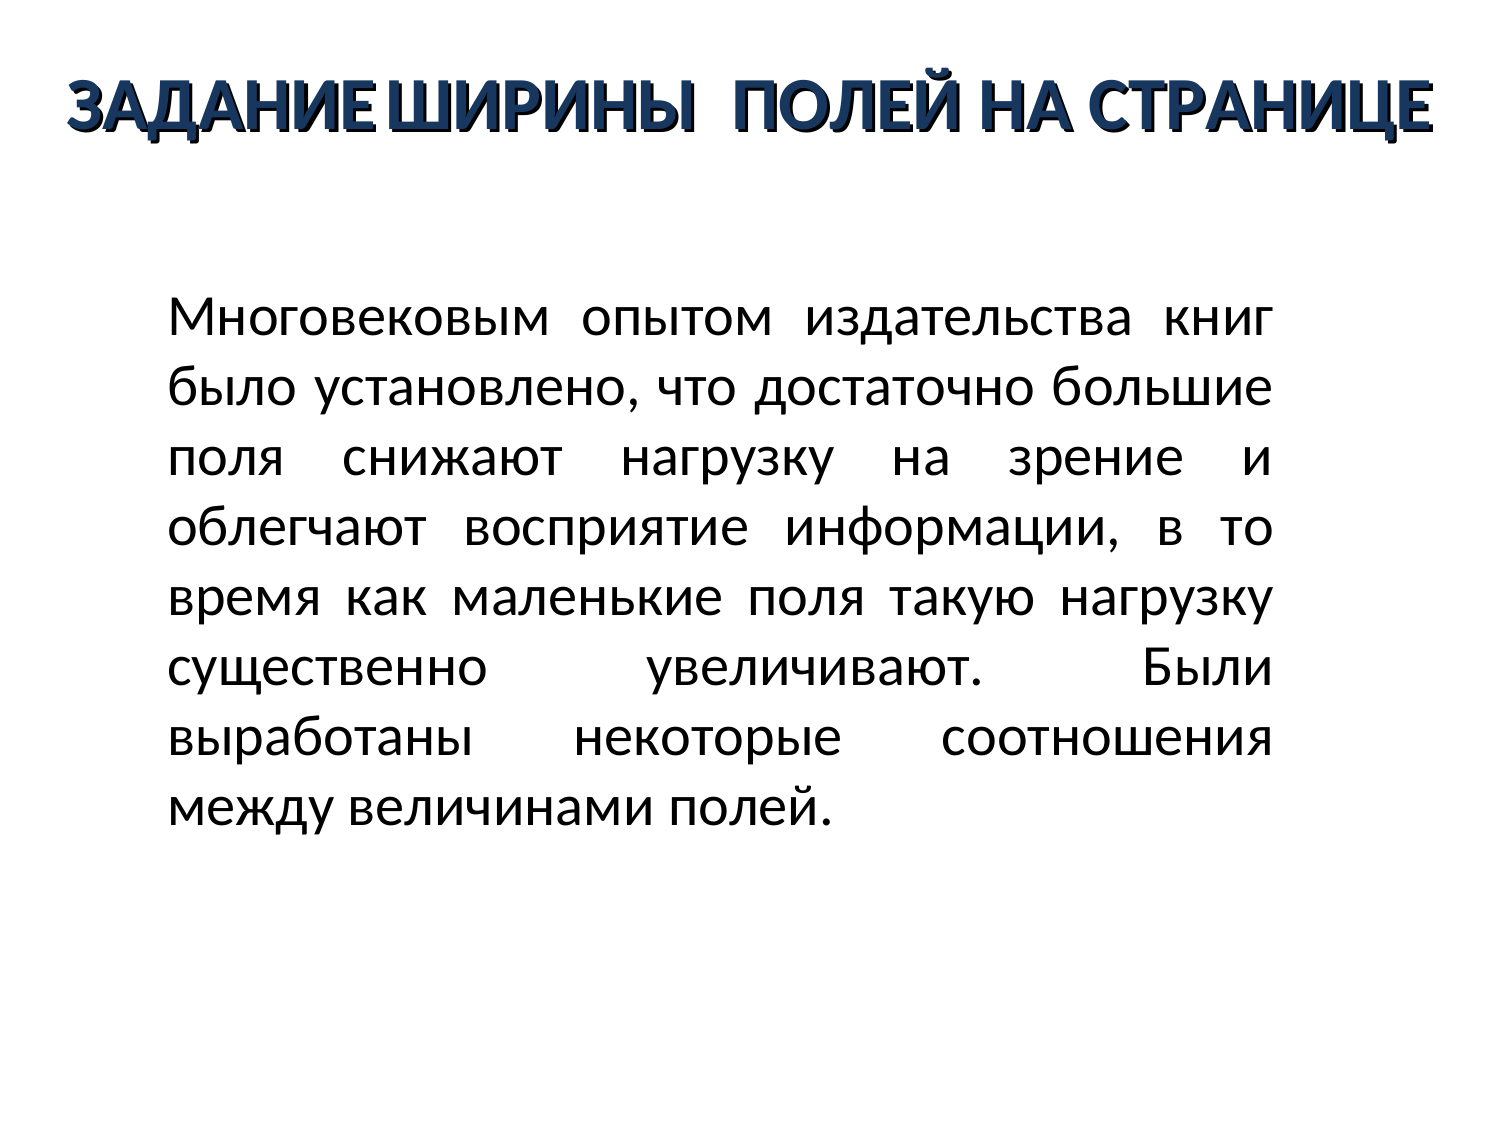

ЗАДАНИЕ ШИРИНЫ ПОЛЕЙ НА СТРАНИЦЕ
Многовековым опытом издательства книг было установлено, что достаточно большие поля снижают нагрузку на зрение и облегчают восприятие информации, в то время как маленькие поля такую нагрузку существенно увеличивают. Были выработаны некоторые соотношения между величинами полей.